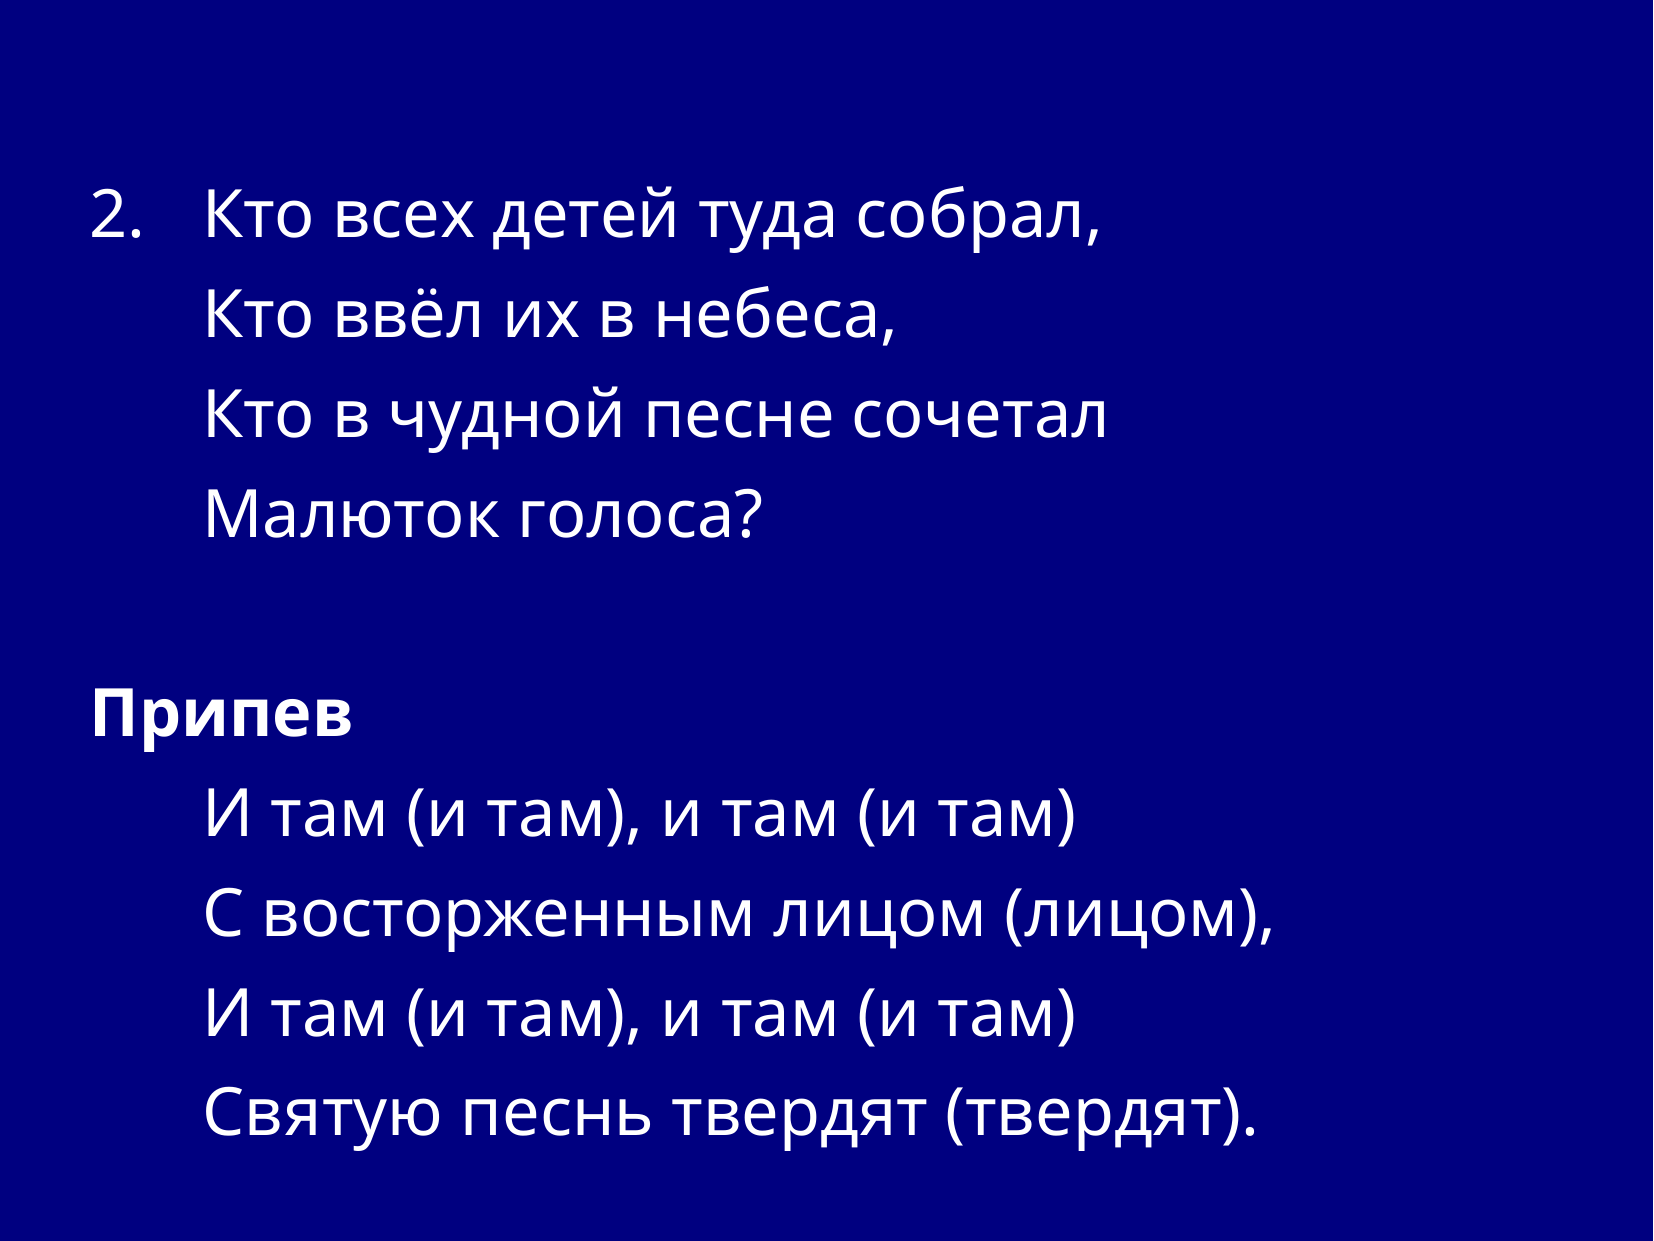

2.	Кто всех детей туда собрал,
	Кто ввёл их в небеса,
	Кто в чудной песне сочетал
	Малюток голоса?
Припев
	И там (и там), и там (и там)
	С восторженным лицом (лицом),
	И там (и там), и там (и там)
	Святую песнь твердят (твердят).